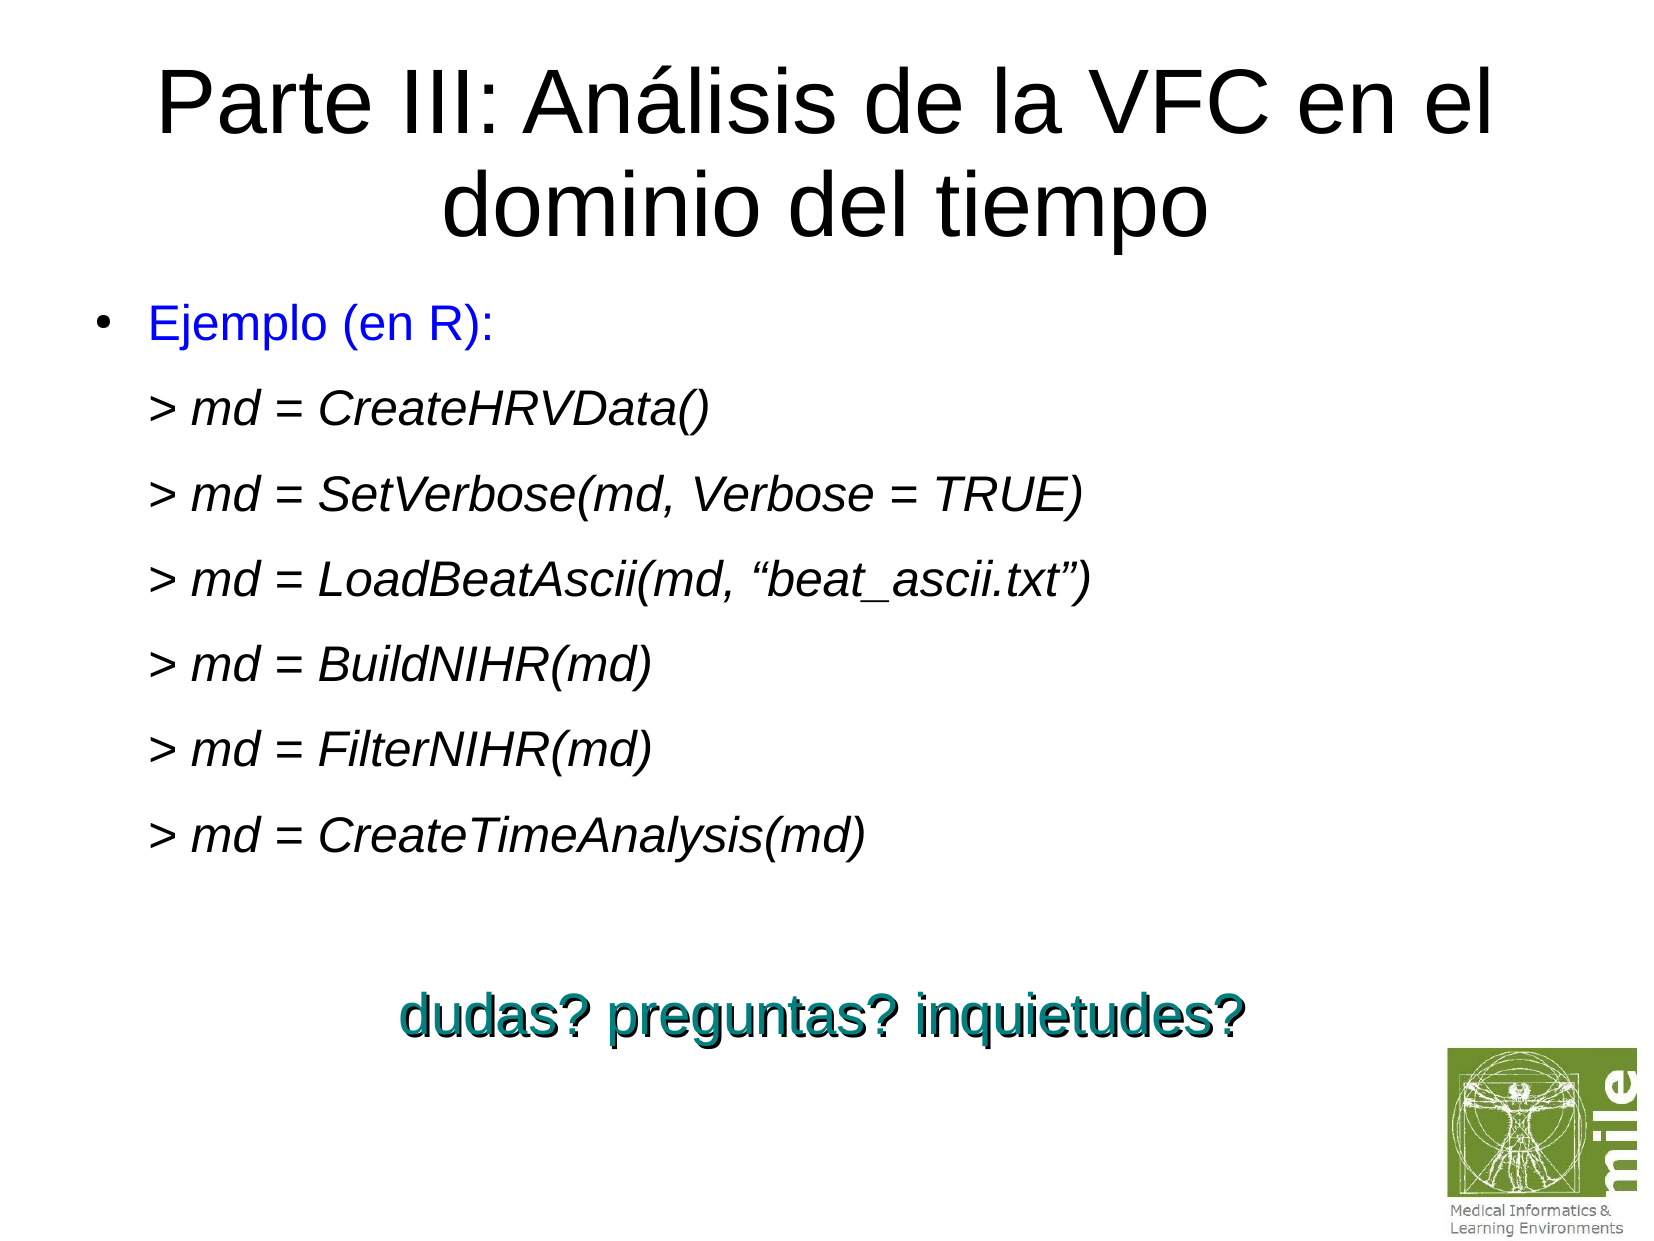

# Parte III: Análisis de la VFC en el dominio del tiempo
Ejemplo (en R):
> md = CreateHRVData()
> md = SetVerbose(md, Verbose = TRUE)
> md = LoadBeatAscii(md, “beat_ascii.txt”)
> md = BuildNIHR(md)
> md = FilterNIHR(md)
> md = CreateTimeAnalysis(md)
dudas? preguntas? inquietudes?